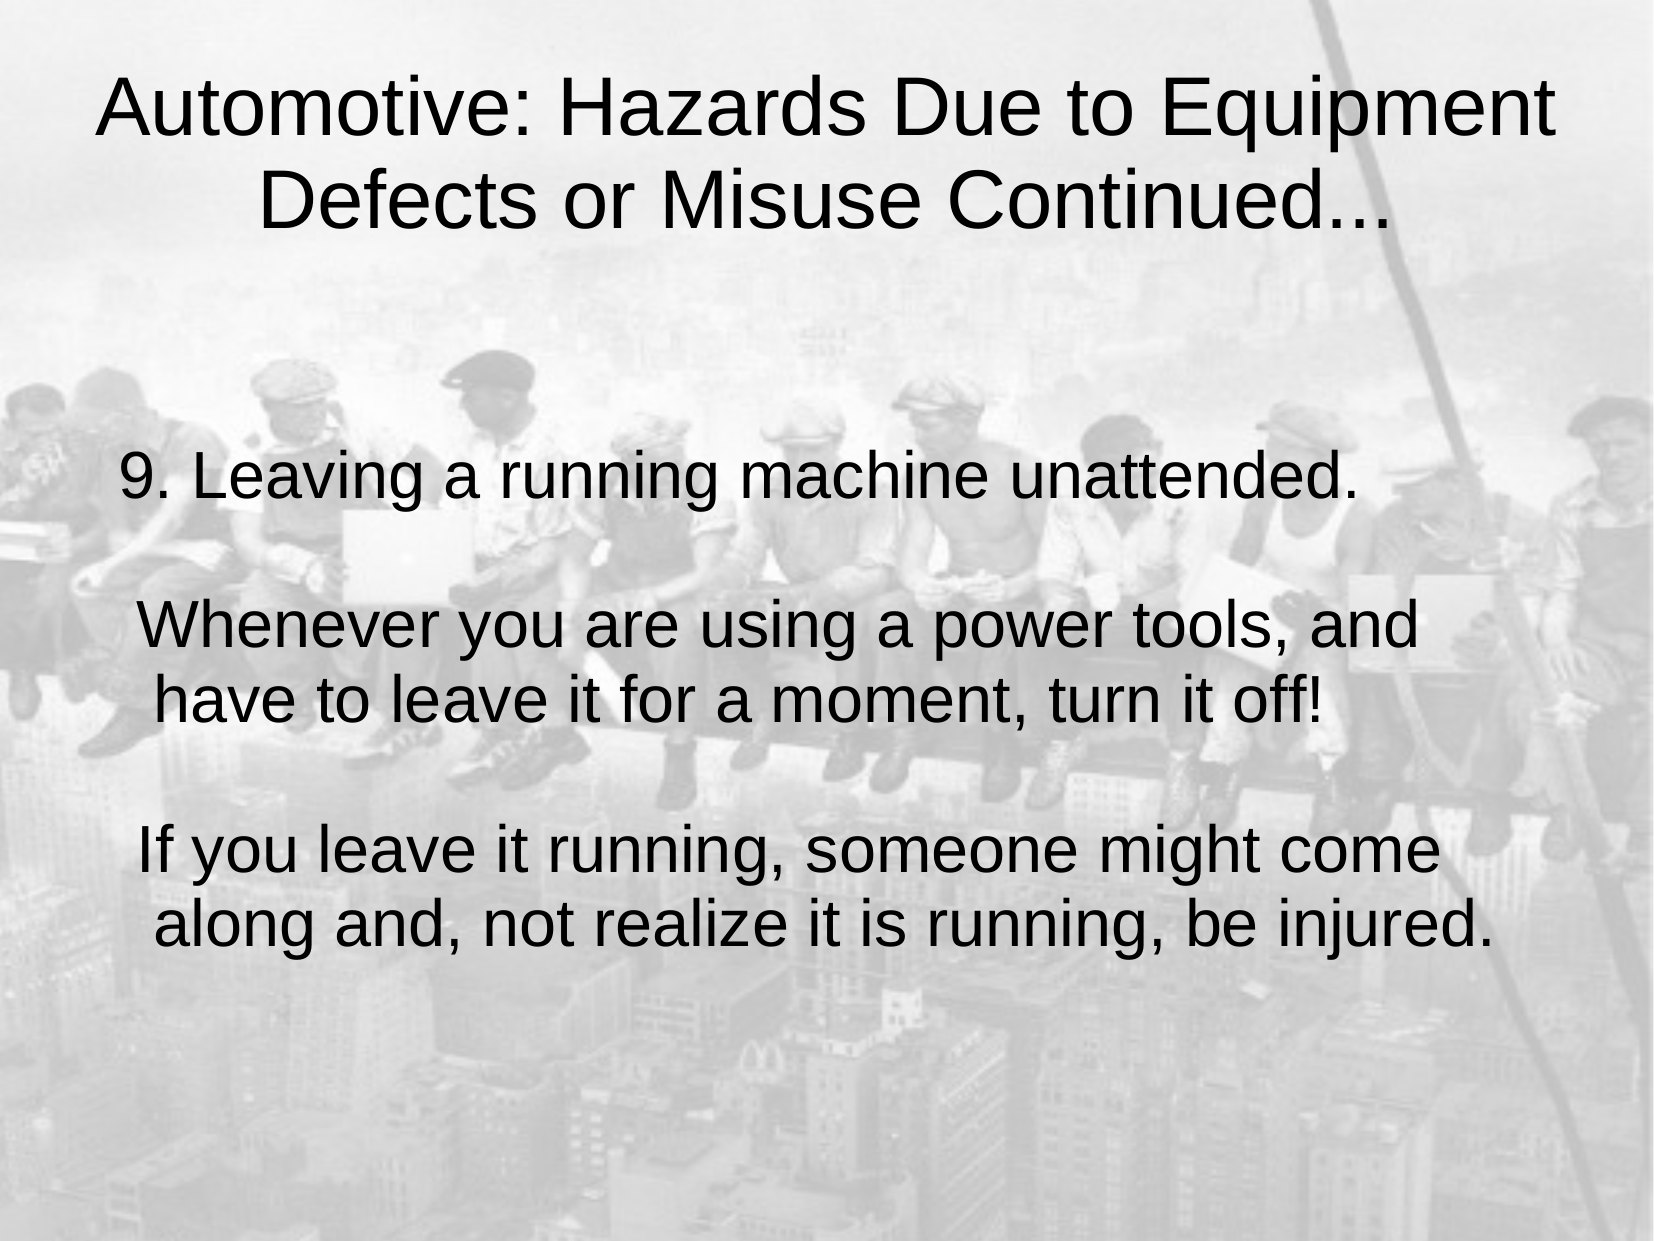

# Automotive: Hazards Due to Equipment Defects or Misuse Continued...
9. Leaving a running machine unattended.
 Whenever you are using a power tools, and have to leave it for a moment, turn it off!
 If you leave it running, someone might come along and, not realize it is running, be injured.